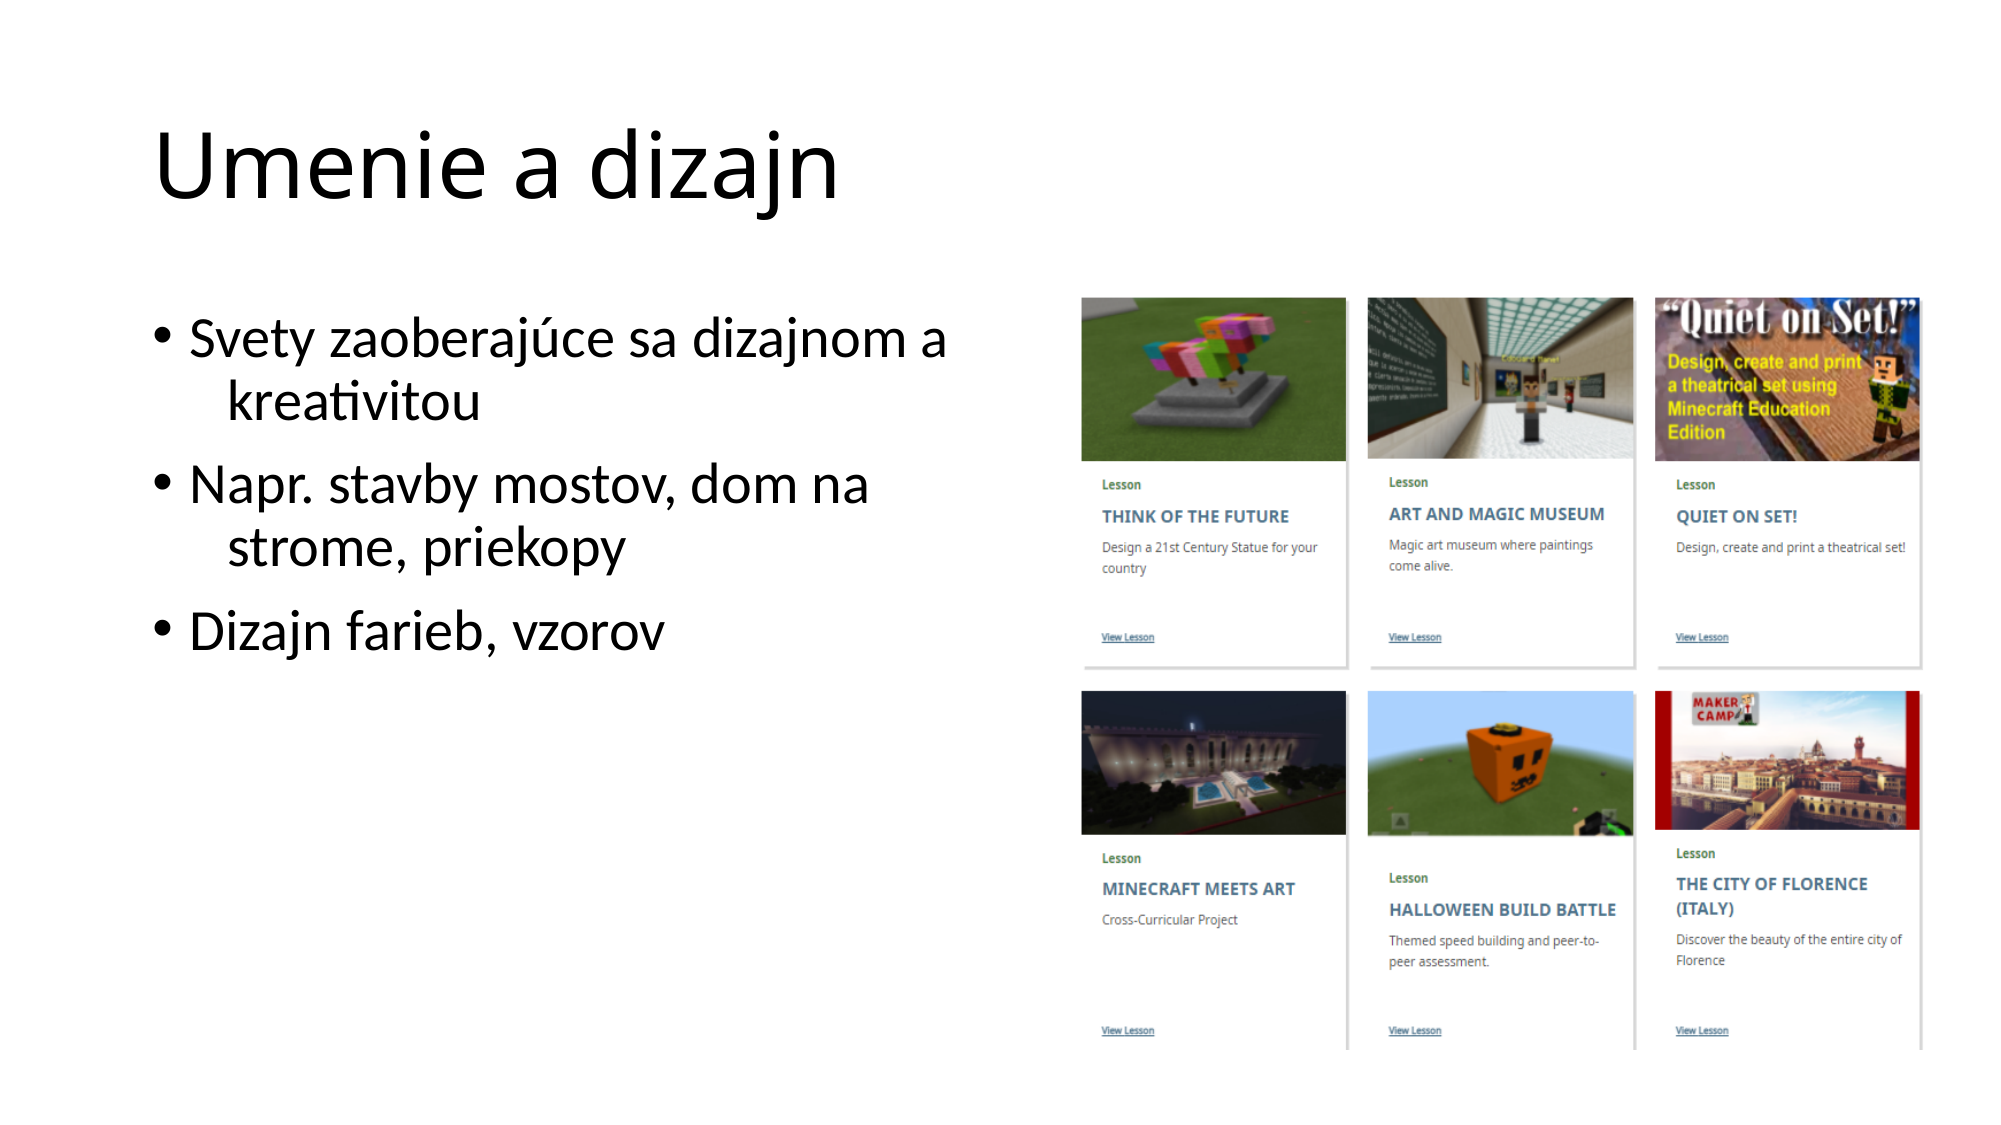

# Umenie a dizajn
Svety zaoberajúce sa dizajnom a kreativitou
Napr. stavby mostov, dom na strome, priekopy
Dizajn farieb, vzorov